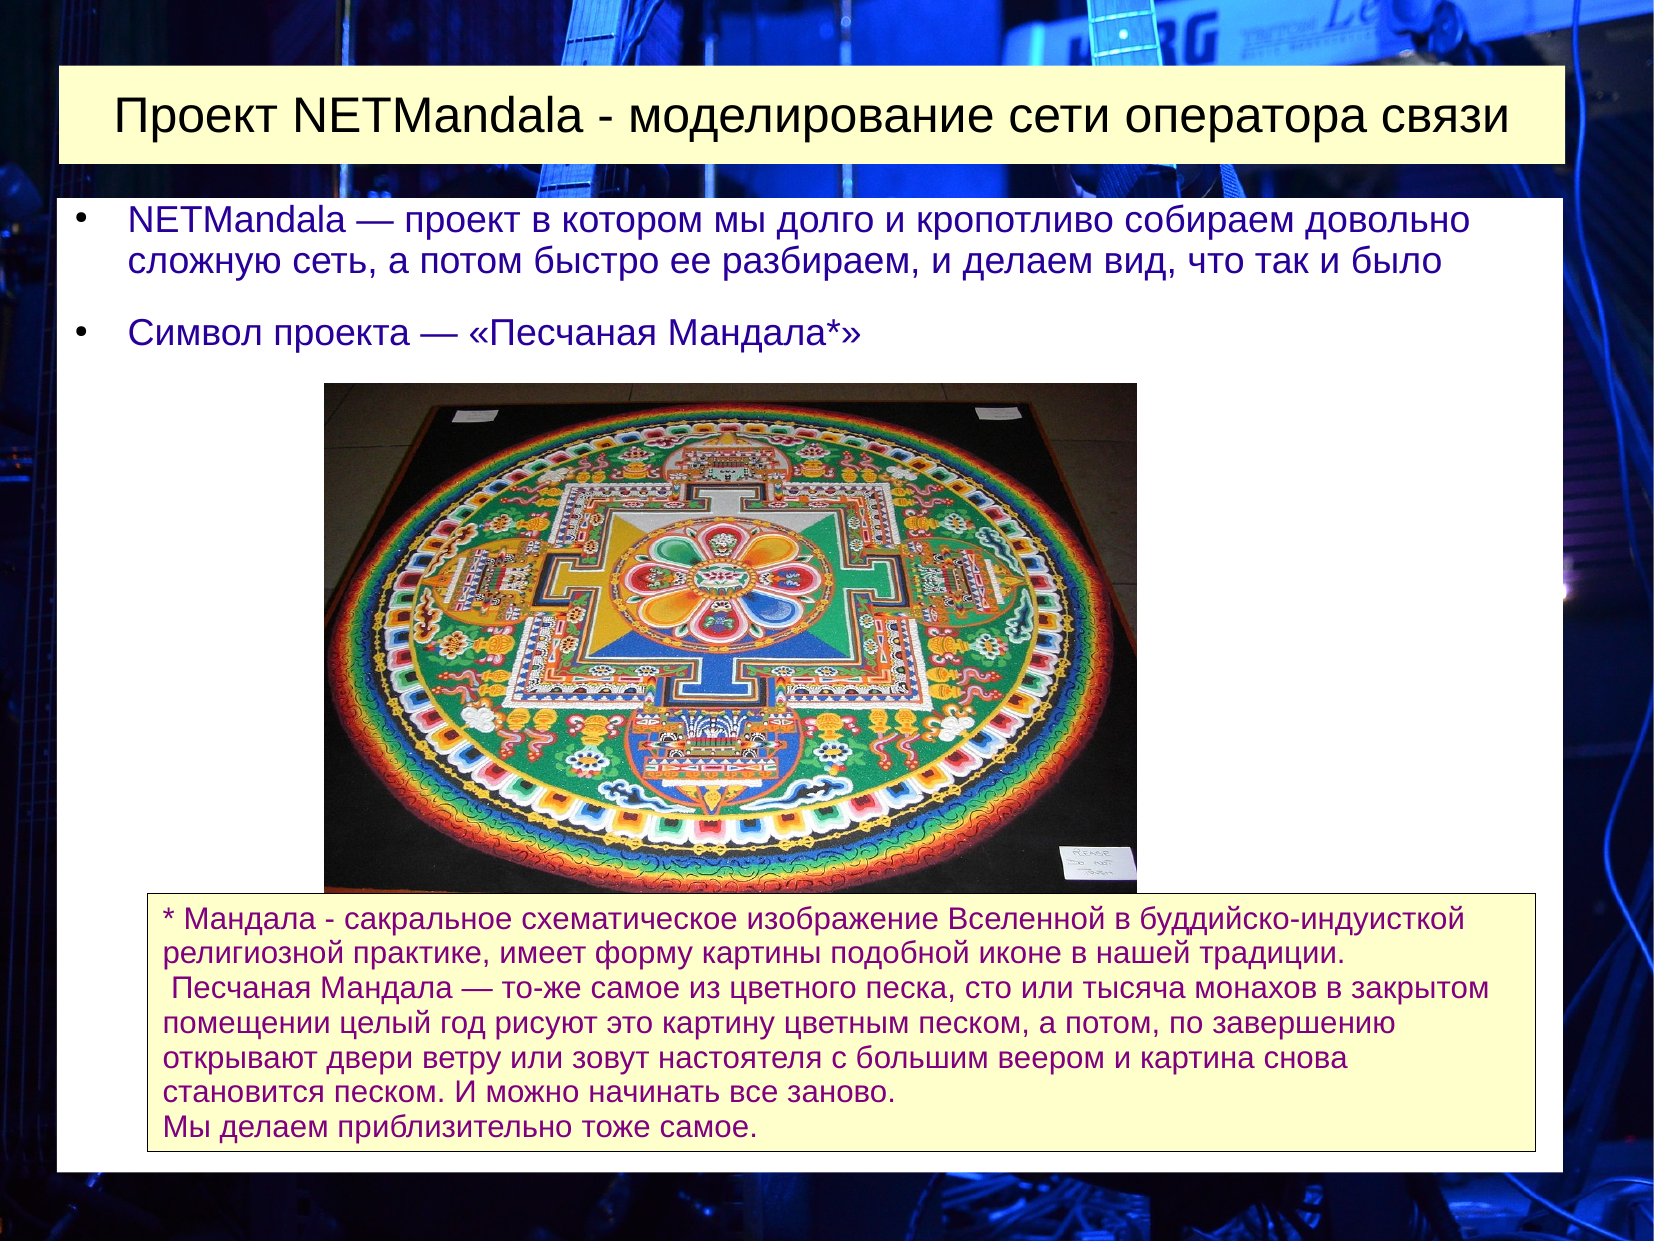

# Проект NETMandala - моделирование сети оператора связи
NETMandala — проект в котором мы долго и кропотливо собираем довольно сложную сеть, а потом быстро ее разбираем, и делаем вид, что так и было
Символ проекта — «Песчаная Мандала*»
* Мандала - сакральное схематическое изображение Вселенной в буддийско-индуисткой религиозной практике, имеет форму картины подобной иконе в нашей традиции.
 Песчаная Мандала — то-же самое из цветного песка, сто или тысяча монахов в закрытом помещении целый год рисуют это картину цветным песком, а потом, по завершению открывают двери ветру или зовут настоятеля с большим веером и картина снова становится песком. И можно начинать все заново.
Мы делаем приблизительно тоже самое.